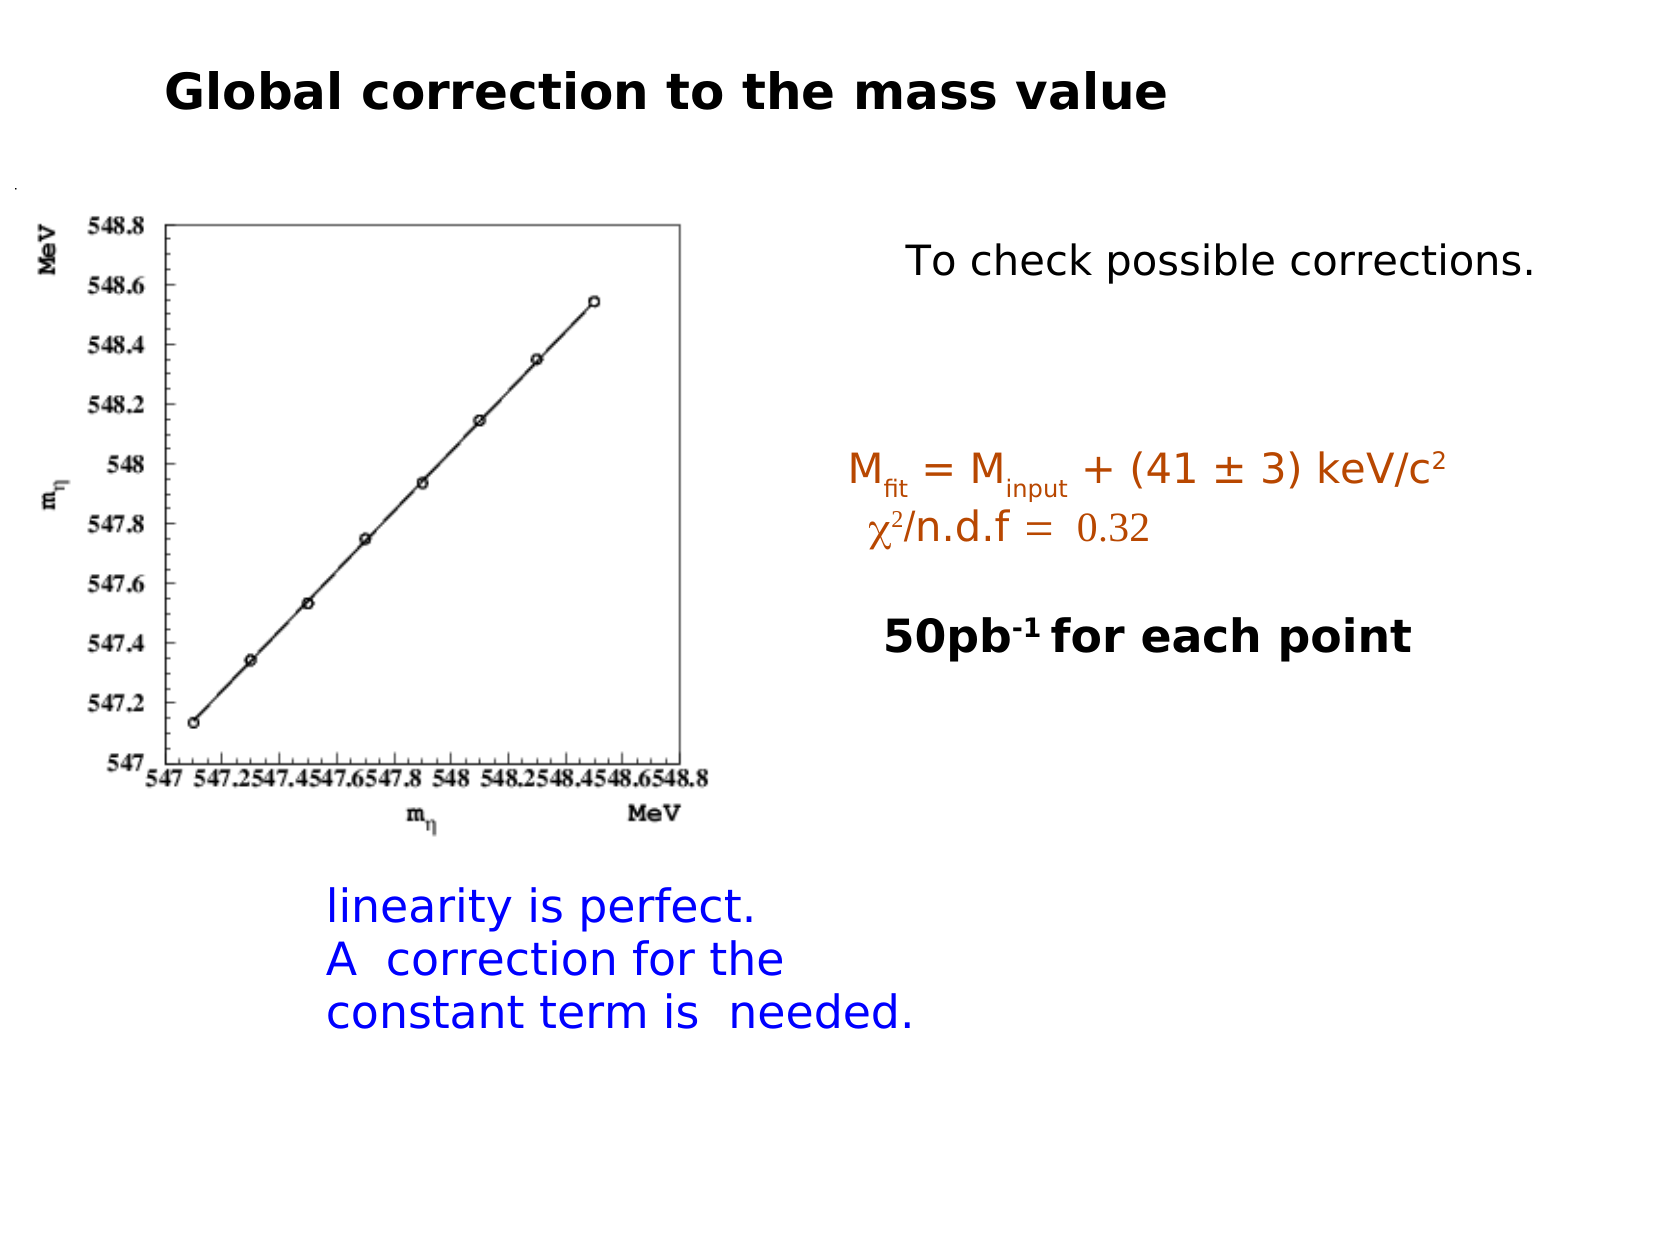

Global correction to the mass value
MeV
mh fit
To check possible corrections.
Mfit = Minput + (41 ± 3) keV/c2
 c2/n.d.f = 0.32
50pb-1 for each point
linearity is perfect.
A correction for the constant term is needed.